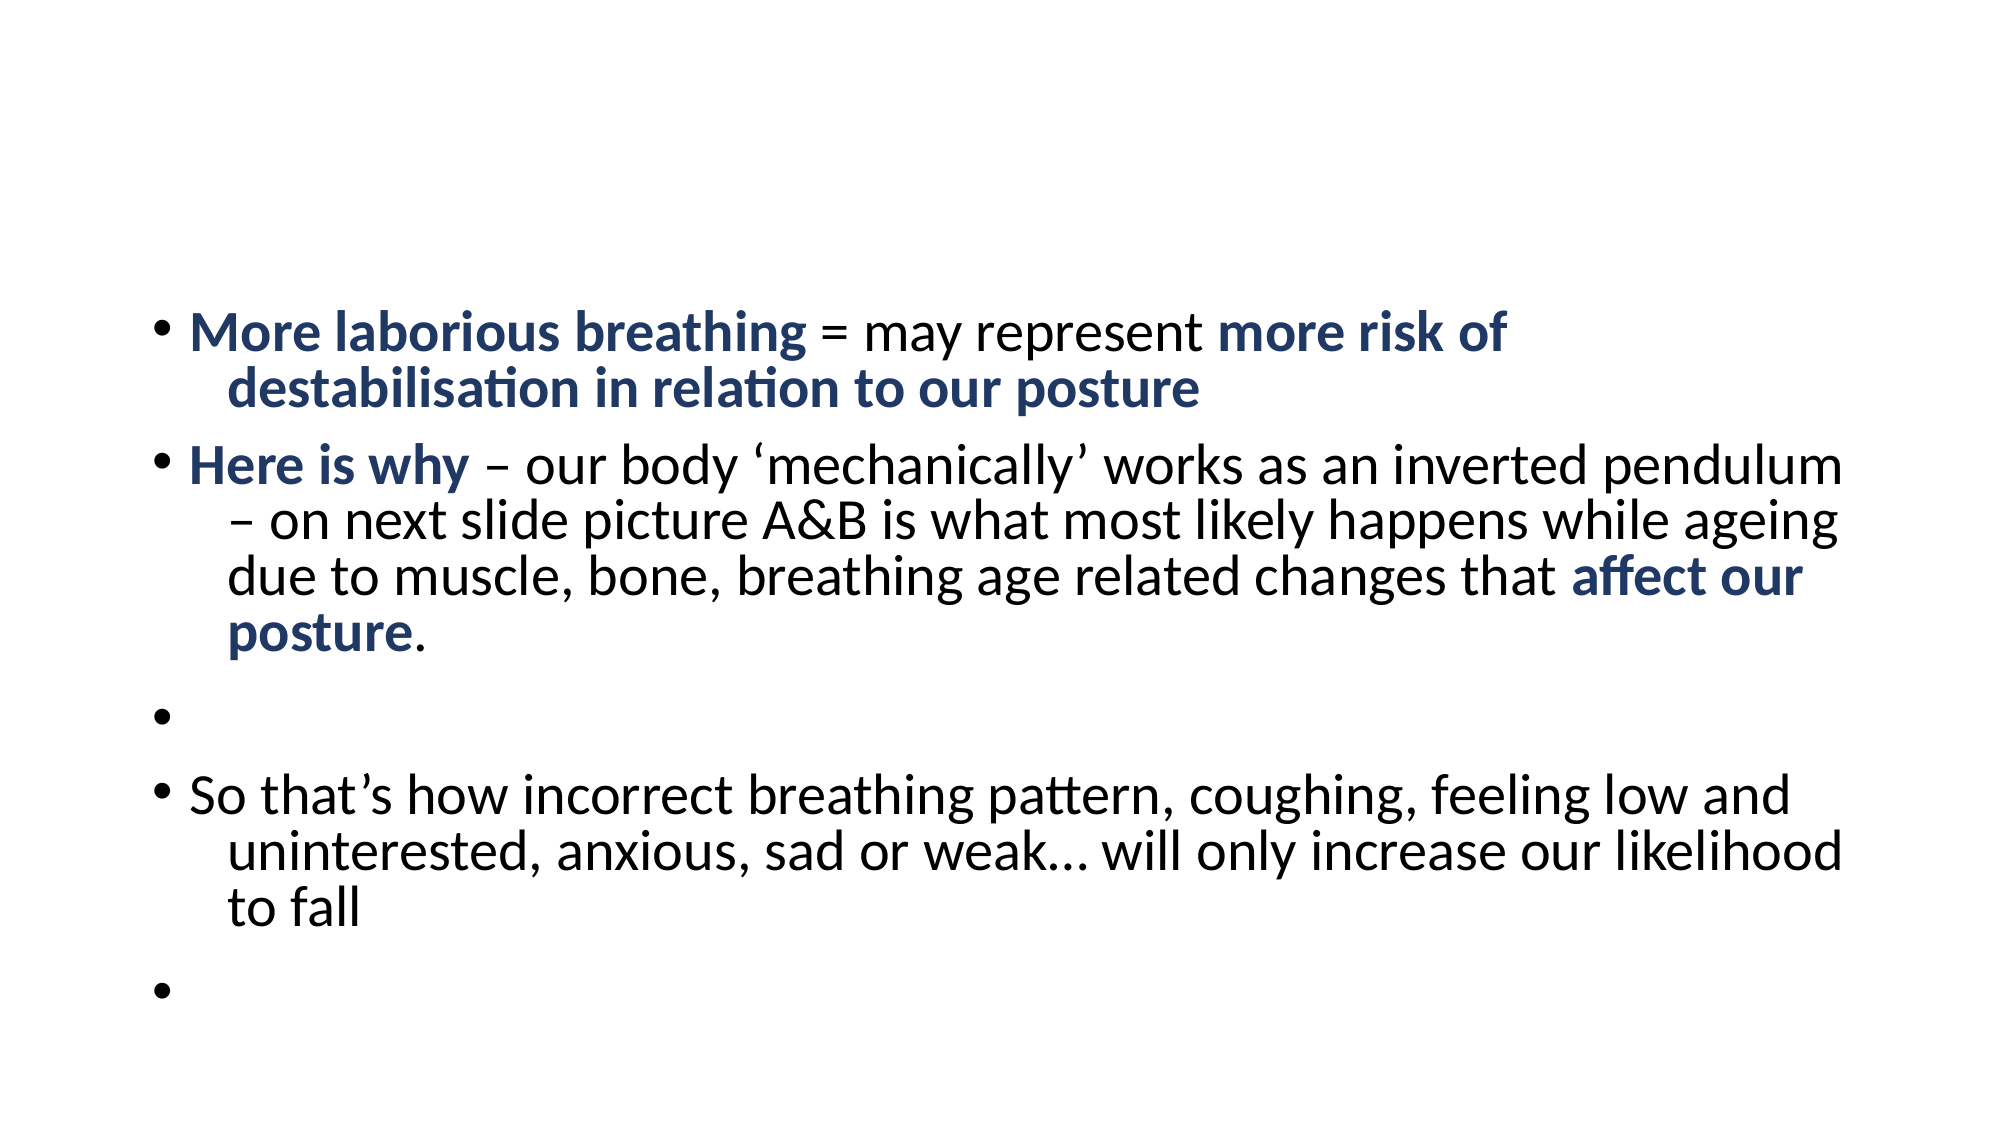

# More laborious breathing = may represent more risk of destabilisation in relation to our posture
Here is why – our body ‘mechanically’ works as an inverted pendulum – on next slide picture A&B is what most likely happens while ageing due to muscle, bone, breathing age related changes that affect our posture.
So that’s how incorrect breathing pattern, coughing, feeling low and uninterested, anxious, sad or weak… will only increase our likelihood to fall